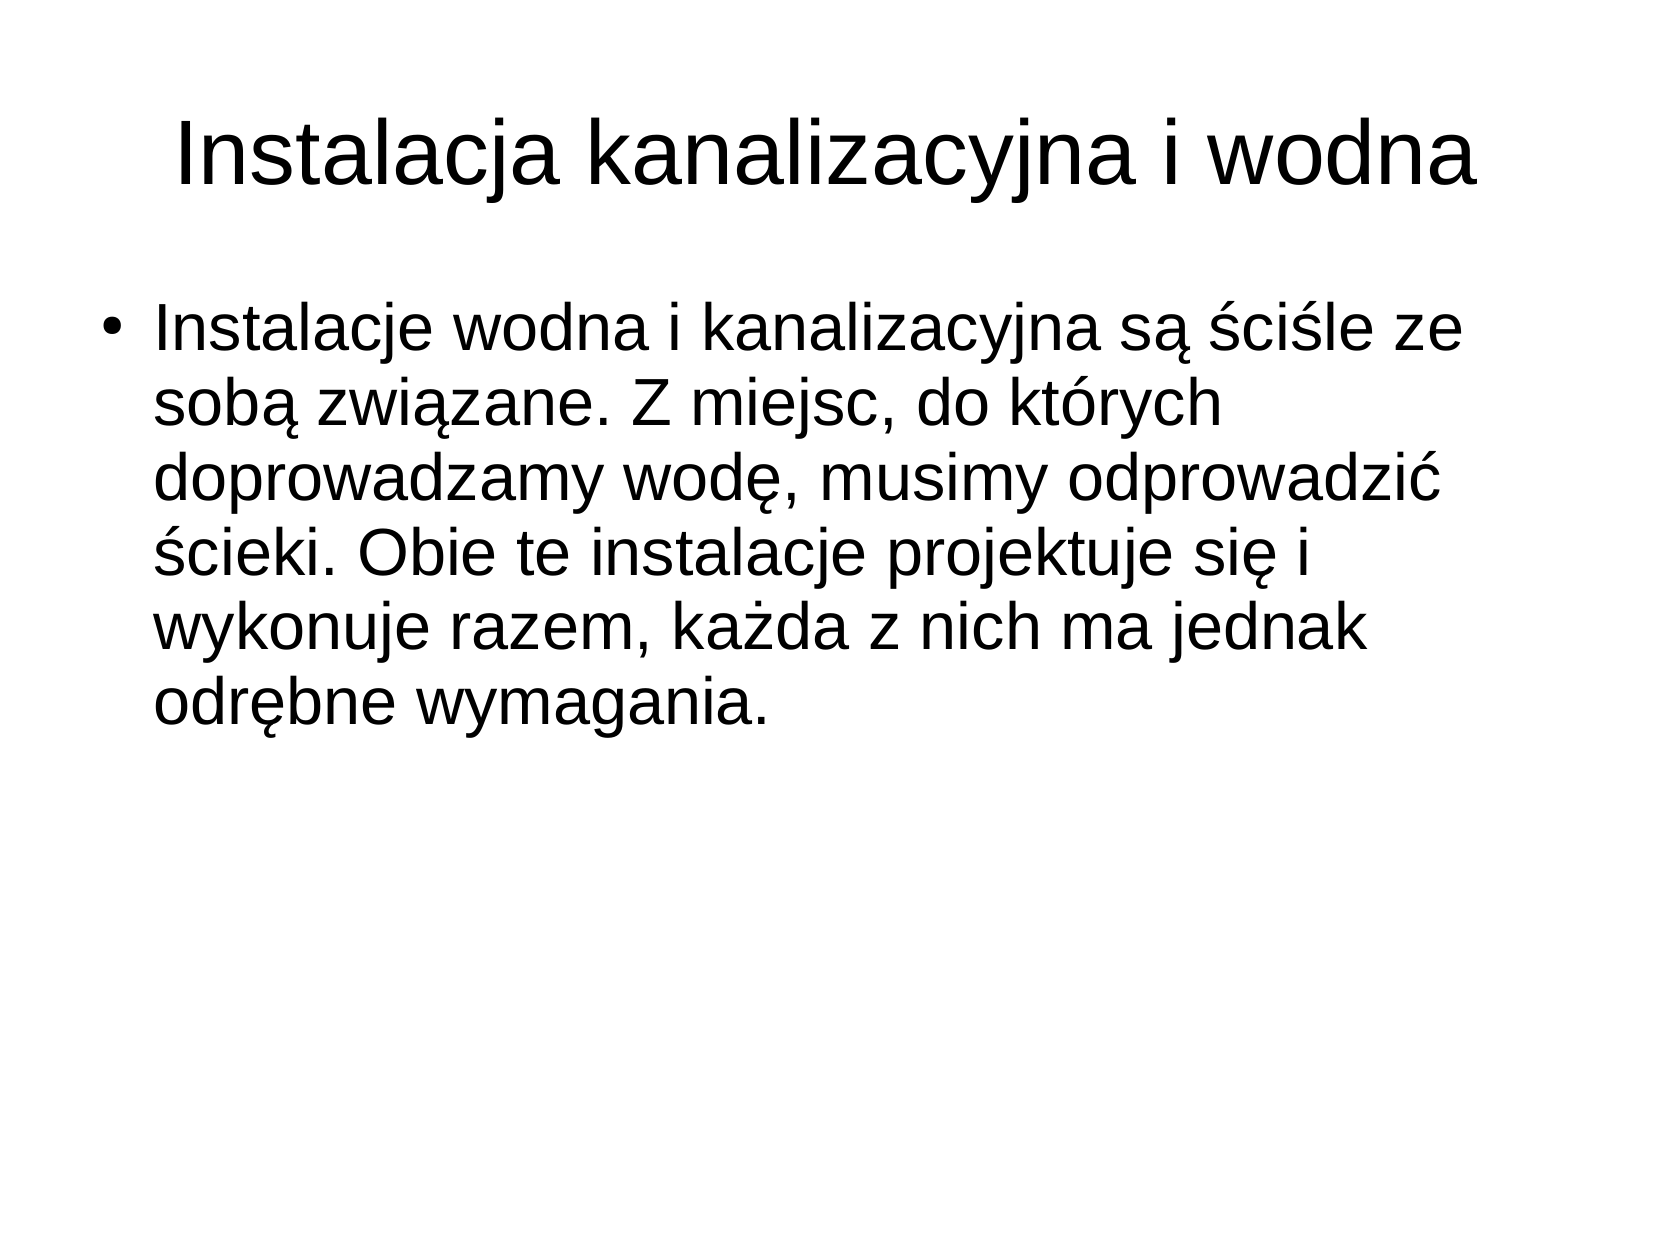

# Instalacja kanalizacyjna i wodna
Instalacje wodna i kanalizacyjna są ściśle ze sobą związane. Z miejsc, do których doprowadzamy wodę, musimy odprowadzić ścieki. Obie te instalacje projektuje się i wykonuje razem, każda z nich ma jednak odrębne wymagania.